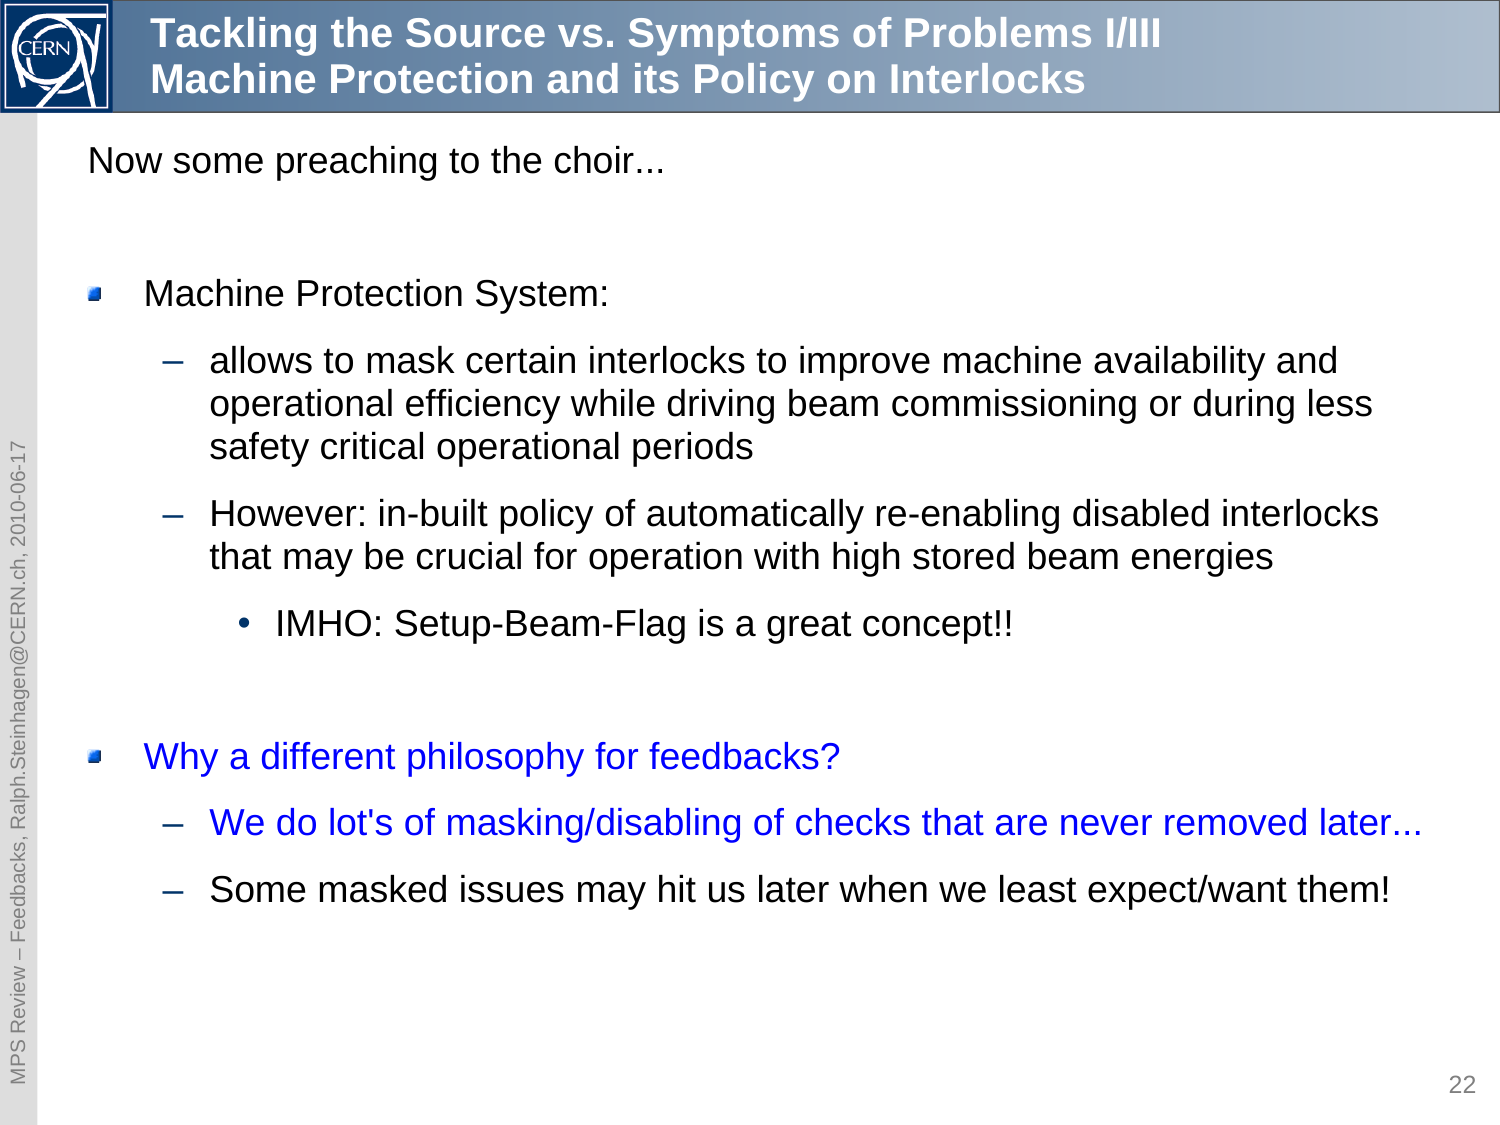

# Tackling the Source vs. Symptoms of Problems I/III Machine Protection and its Policy on Interlocks
Now some preaching to the choir...
Machine Protection System:
allows to mask certain interlocks to improve machine availability and operational efficiency while driving beam commissioning or during less safety critical operational periods
However: in-built policy of automatically re-enabling disabled interlocks that may be crucial for operation with high stored beam energies
IMHO: Setup-Beam-Flag is a great concept!!
Why a different philosophy for feedbacks?
We do lot's of masking/disabling of checks that are never removed later...
Some masked issues may hit us later when we least expect/want them!